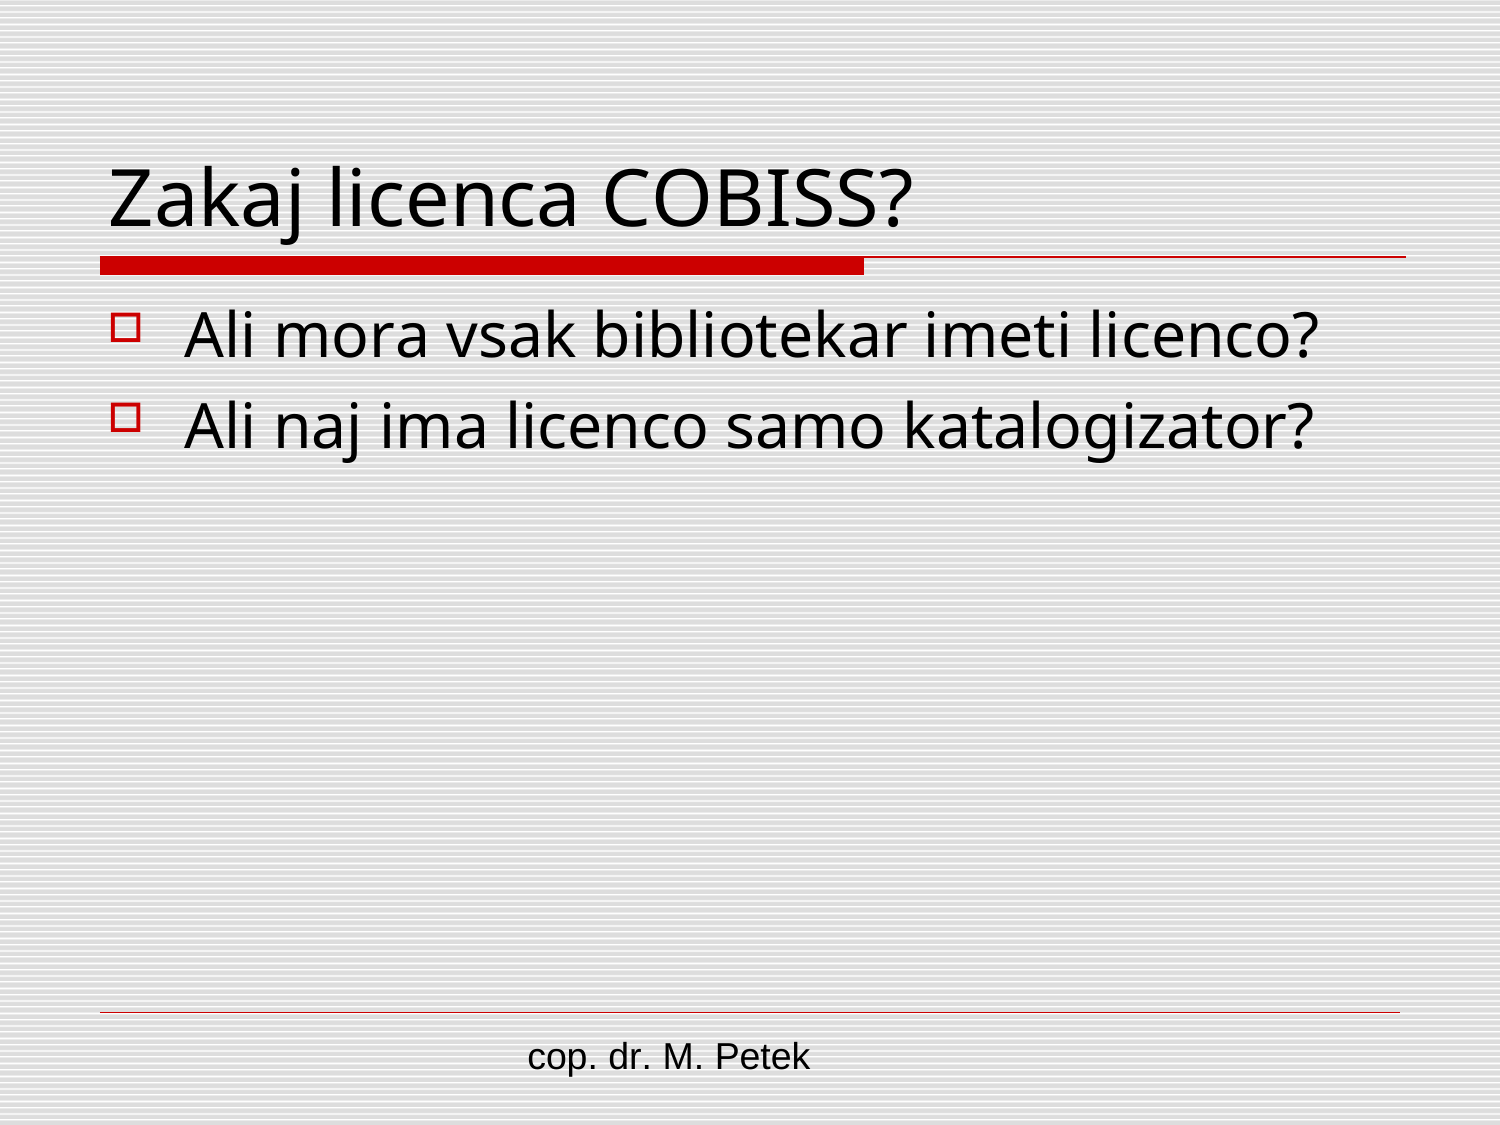

# Zakaj licenca COBISS?
Ali mora vsak bibliotekar imeti licenco?
Ali naj ima licenco samo katalogizator?
cop. dr. M. Petek